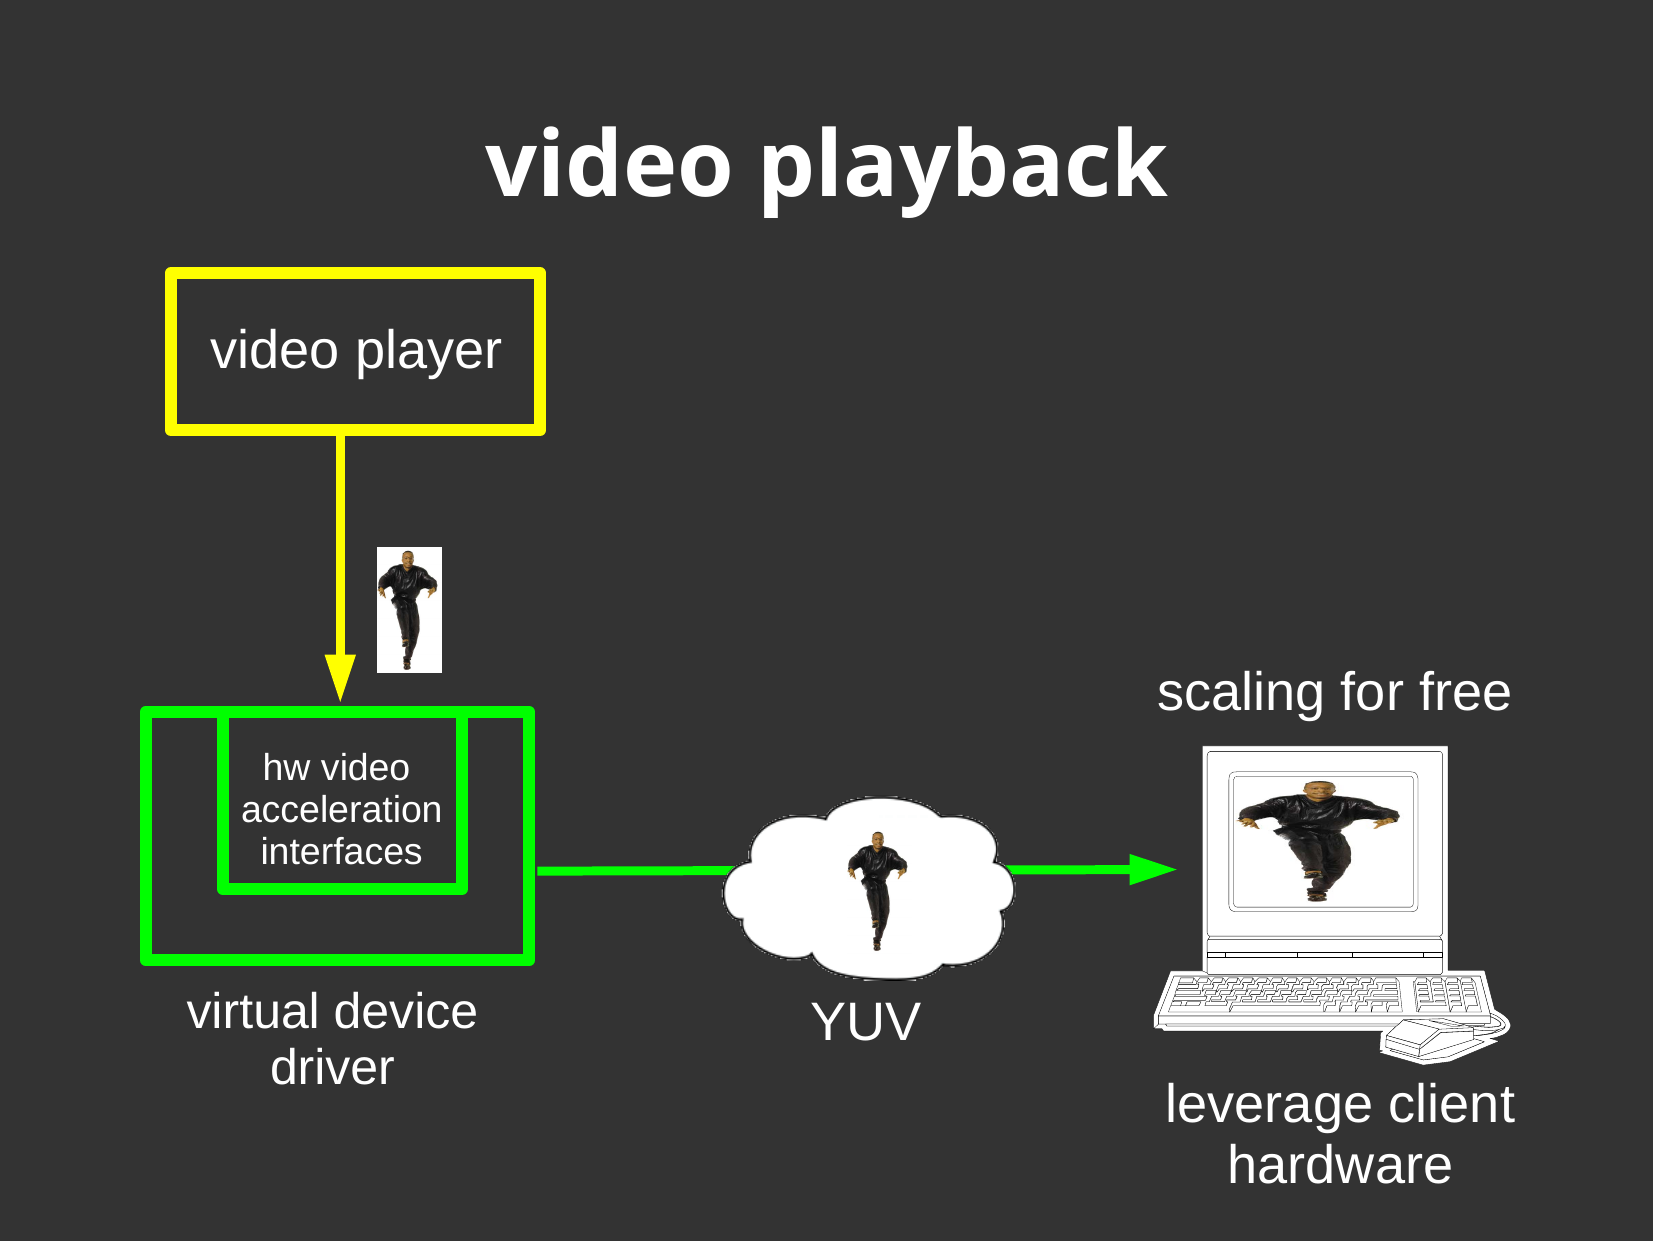

# video playback
virtual device
driver
video player
hw video
acceleration
interfaces
scaling for free
YUV
leverage client
hardware